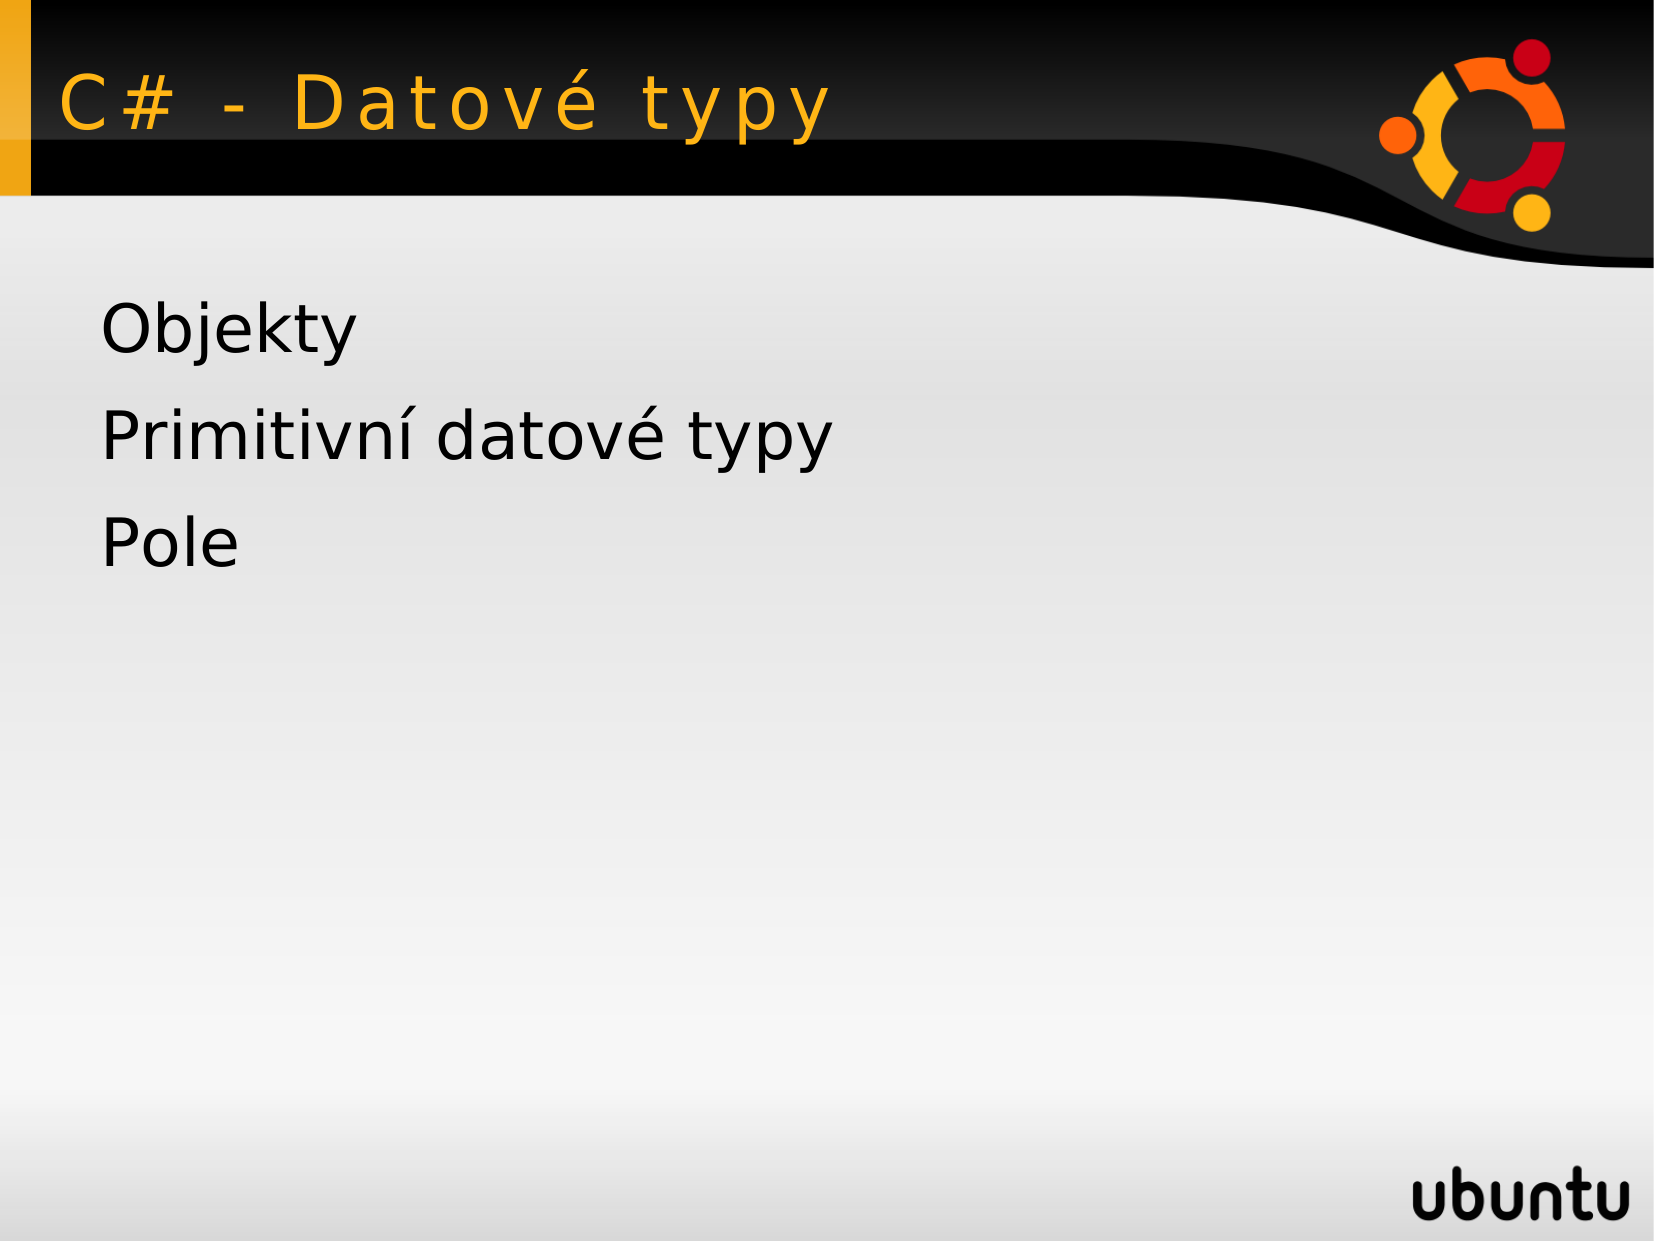

# C# - Datové typy
Objekty
Primitivní datové typy
Pole